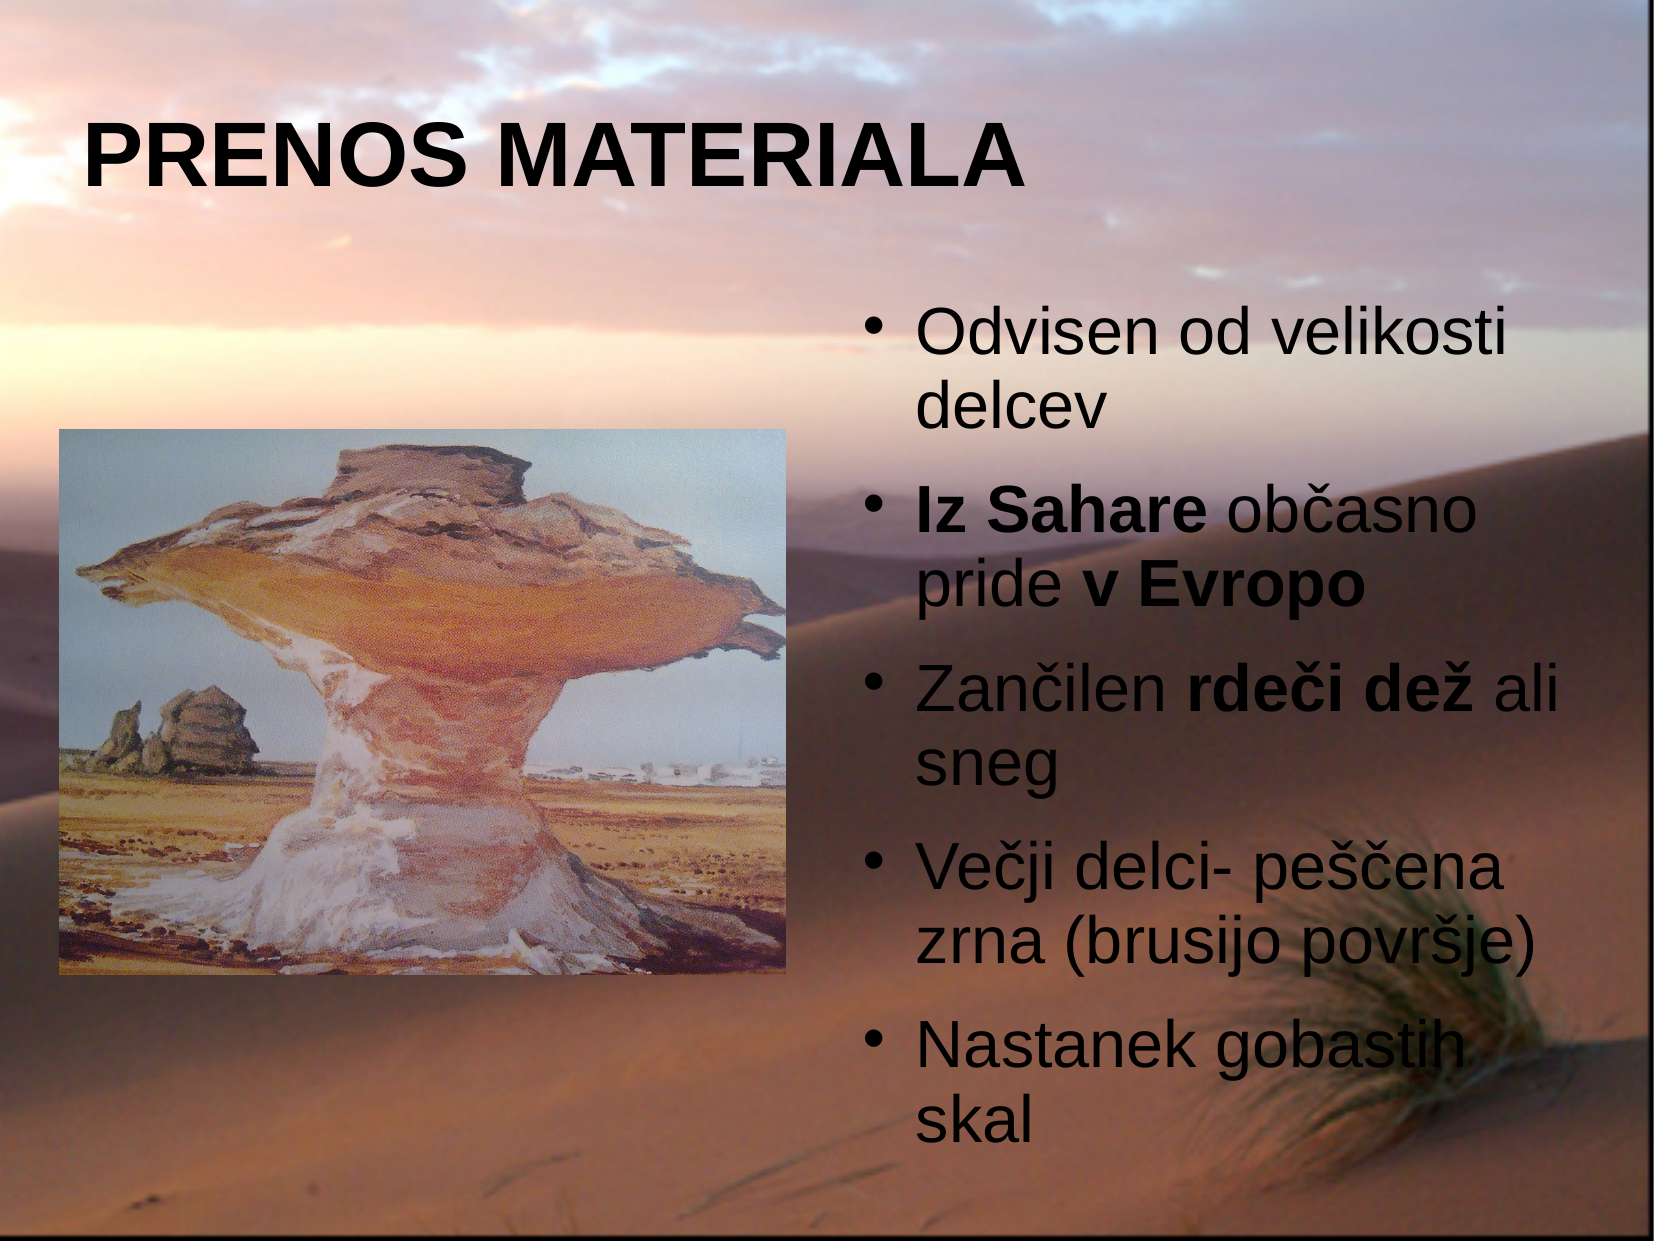

# PRENOS MATERIALA
Odvisen od velikosti delcev
Iz Sahare občasno pride v Evropo
Zančilen rdeči dež ali sneg
Večji delci- peščena zrna (brusijo površje)
Nastanek gobastih skal